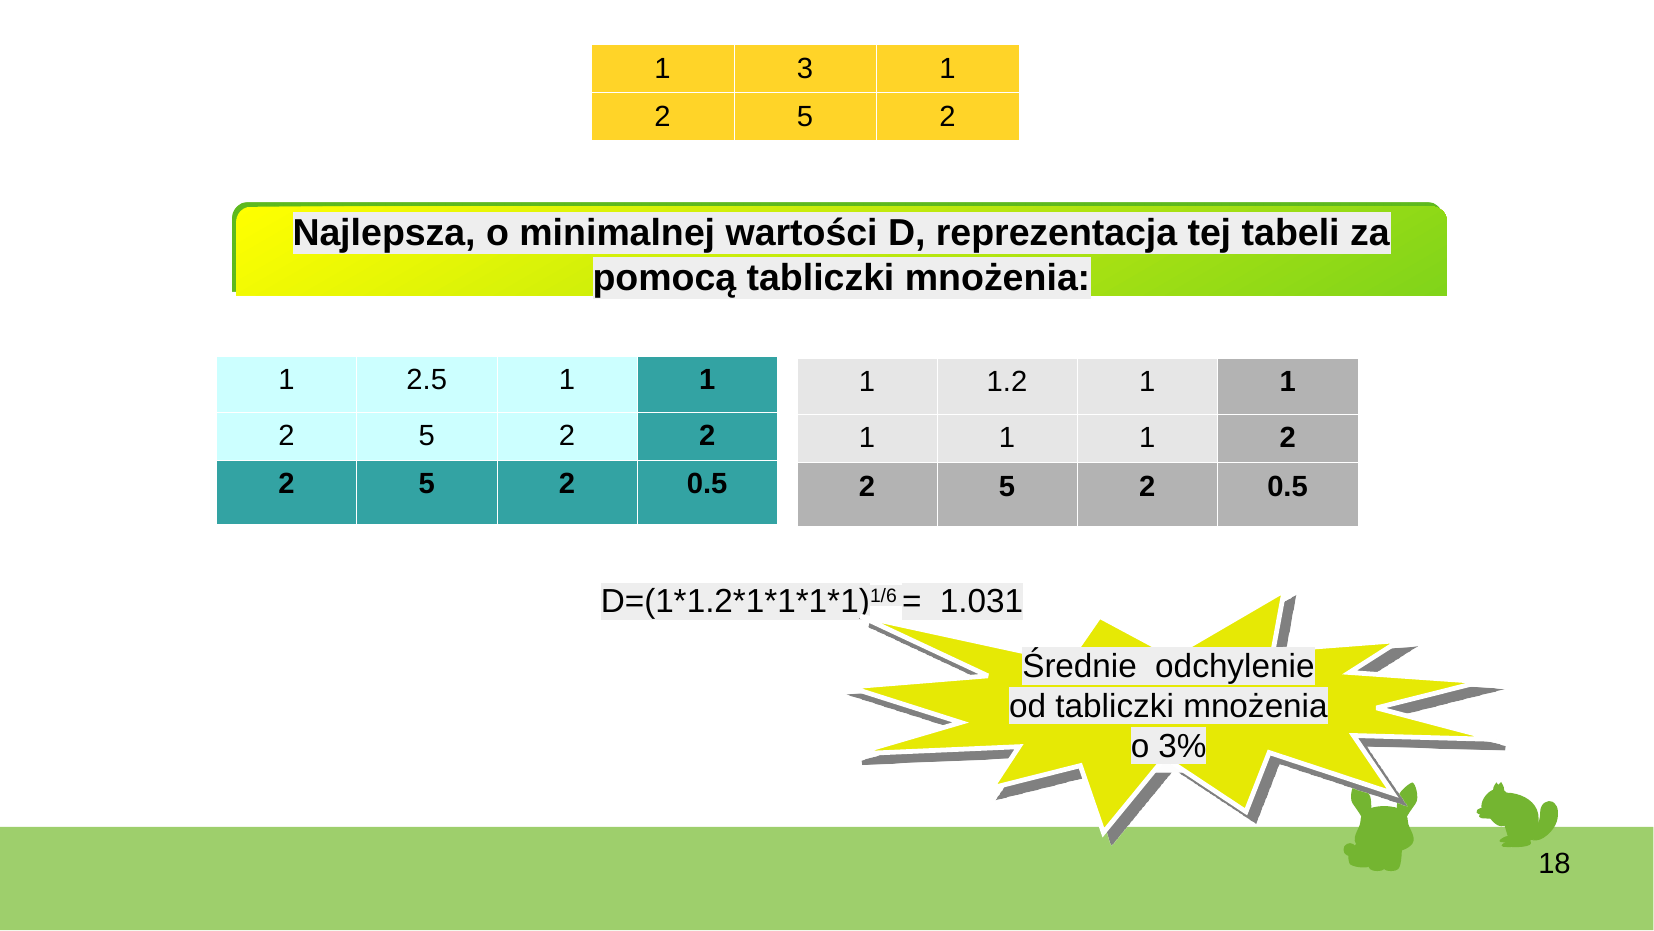

| 1 | 3 | 1 |
| --- | --- | --- |
| 2 | 5 | 2 |
Najlepsza, o minimalnej wartości D, reprezentacja tej tabeli za pomocą tabliczki mnożenia:
| 1 | 2.5 | 1 | 1 |
| --- | --- | --- | --- |
| 2 | 5 | 2 | 2 |
| 2 | 5 | 2 | 0.5 |
| 1 | 1.2 | 1 | 1 |
| --- | --- | --- | --- |
| 1 | 1 | 1 | 2 |
| 2 | 5 | 2 | 0.5 |
D=(1*1.2*1*1*1*1)1/6 = 1.031
Średnie odchylenie od tabliczki mnożenia o 3%
18